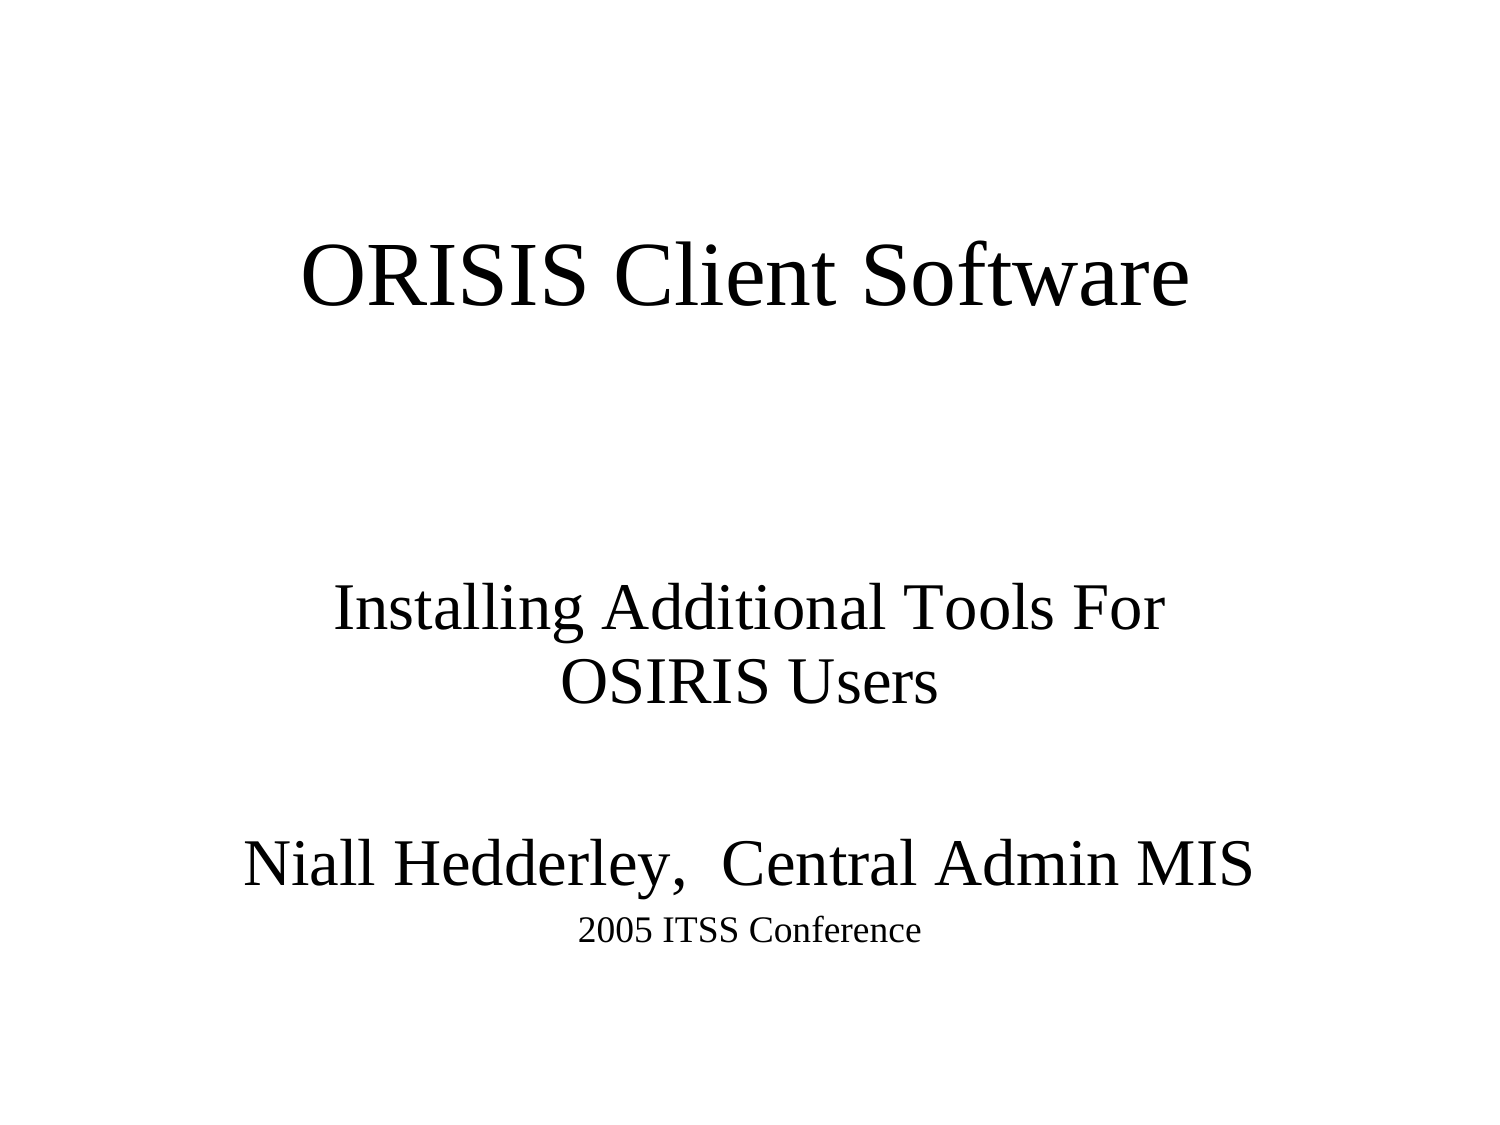

# ORISIS Client Software
Installing Additional Tools For OSIRIS Users
Niall Hedderley, Central Admin MIS
2005 ITSS Conference